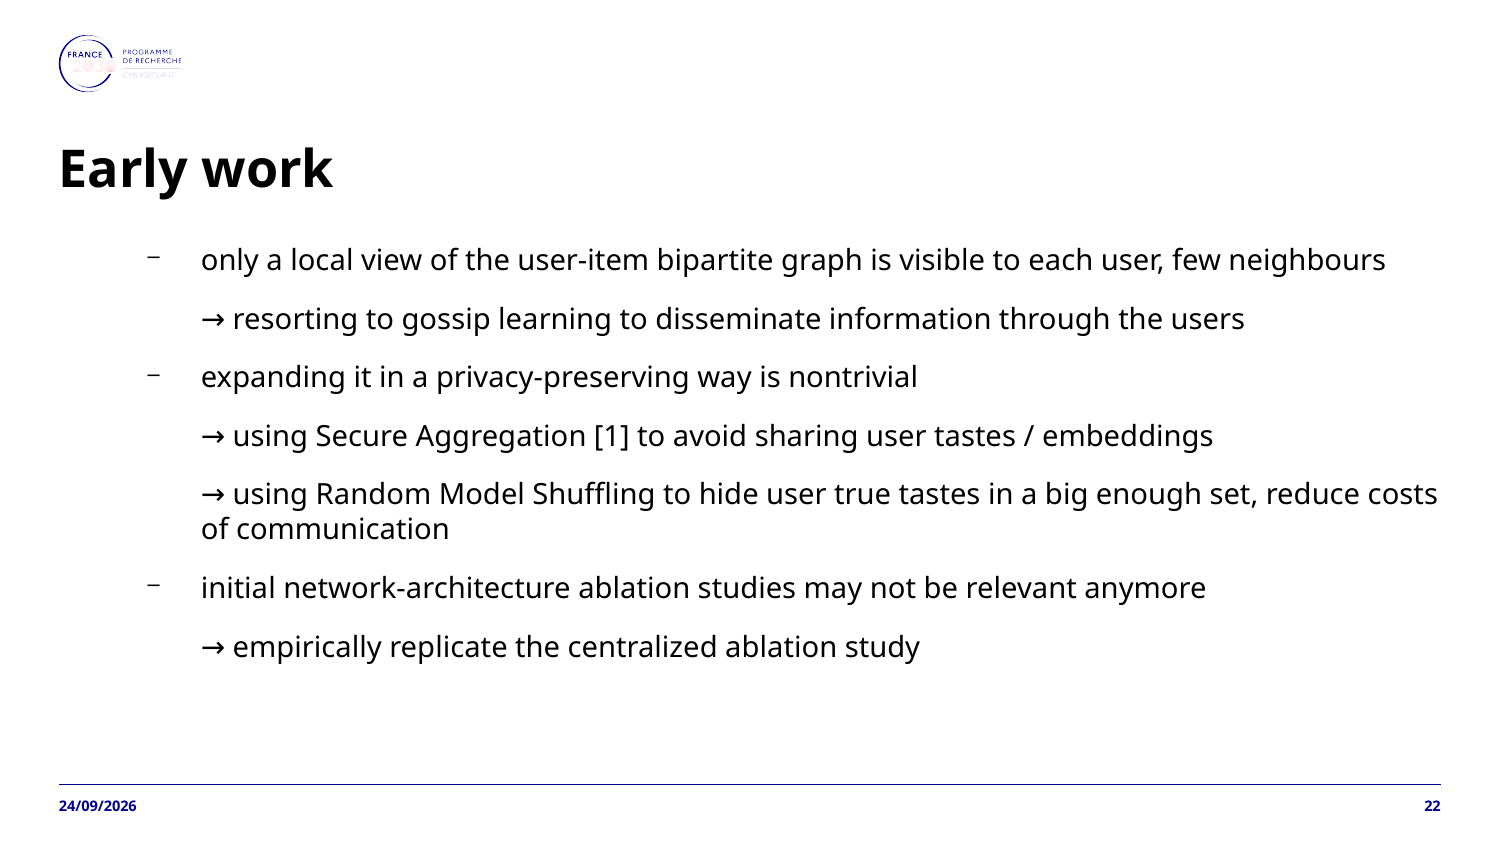

# Early work
only a local view of the user-item bipartite graph is visible to each user, few neighbours
→ resorting to gossip learning to disseminate information through the users
expanding it in a privacy-preserving way is nontrivial
→ using Secure Aggregation [1] to avoid sharing user tastes / embeddings
→ using Random Model Shuffling to hide user true tastes in a big enough set, reduce costs of communication
initial network-architecture ablation studies may not be relevant anymore
→ empirically replicate the centralized ablation study